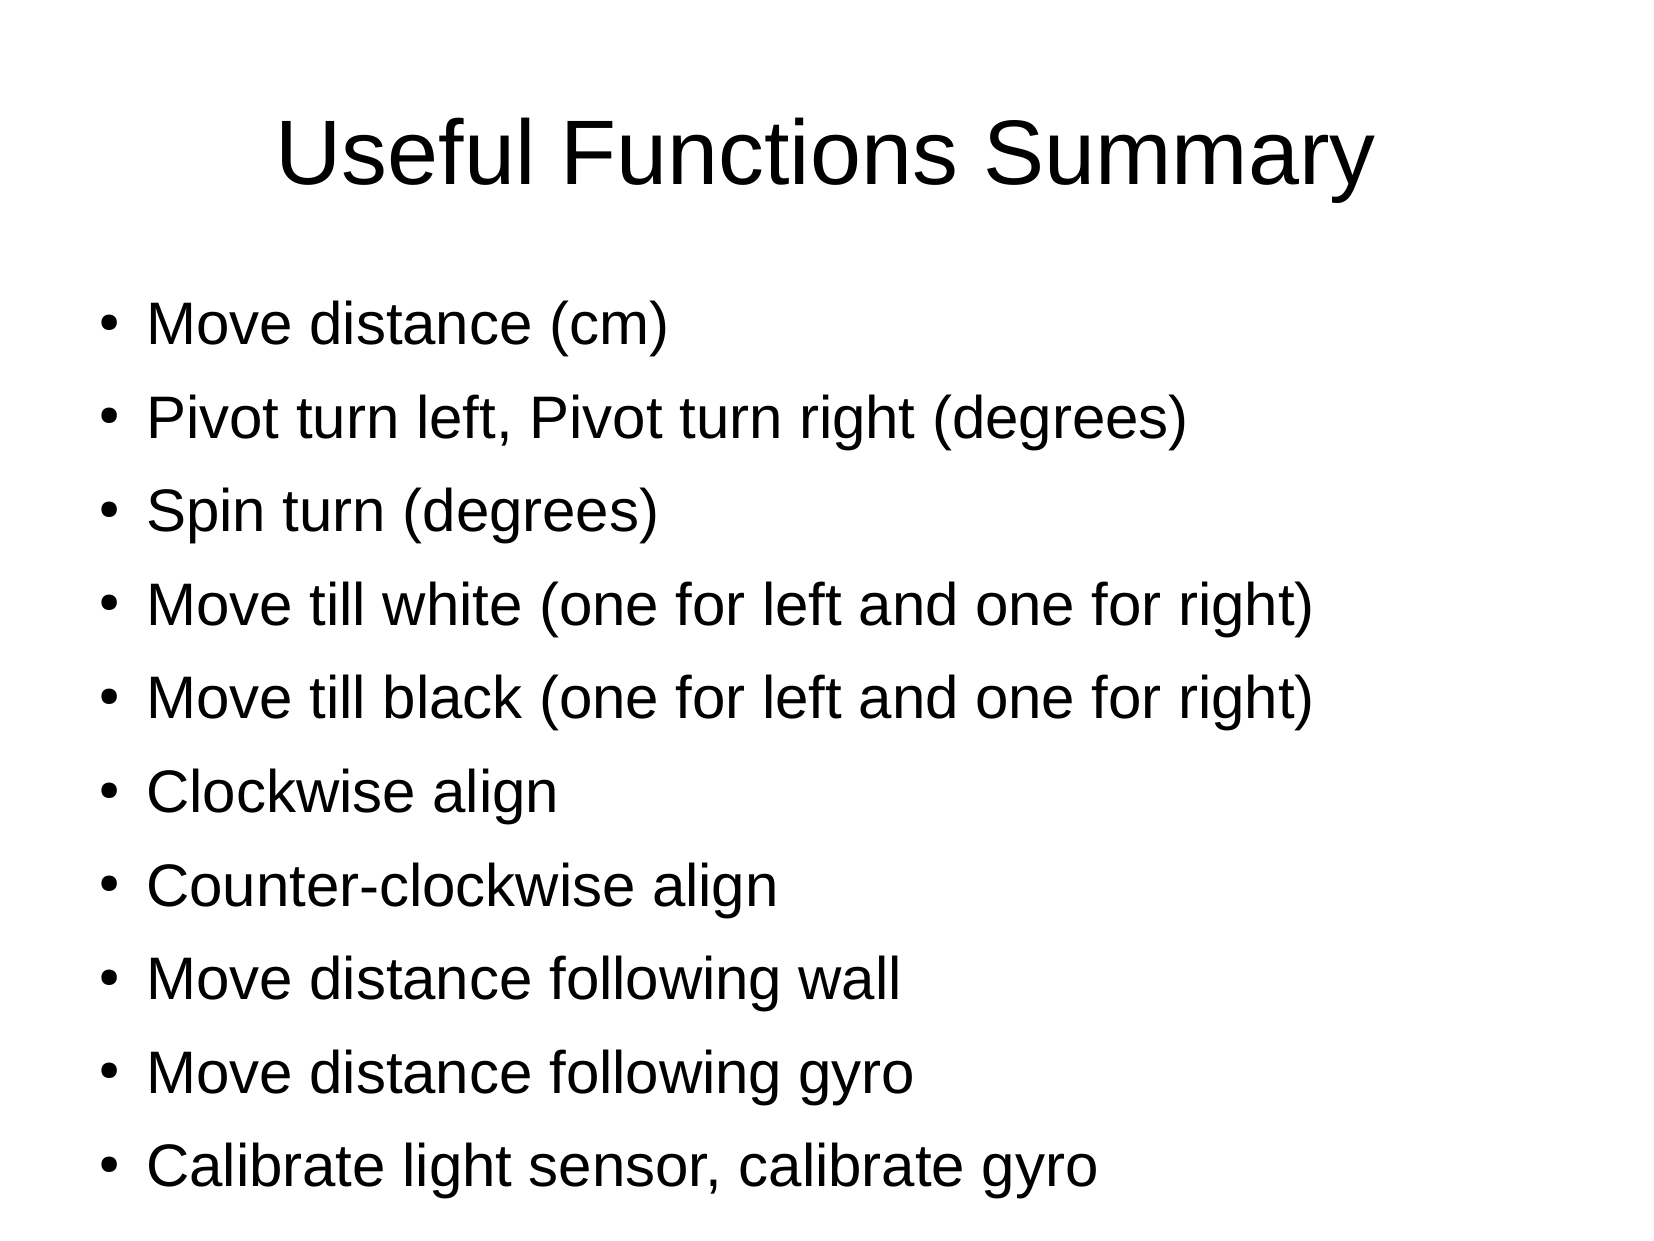

# Useful Functions Summary
Move distance (cm)
Pivot turn left, Pivot turn right (degrees)
Spin turn (degrees)
Move till white (one for left and one for right)
Move till black (one for left and one for right)
Clockwise align
Counter-clockwise align
Move distance following wall
Move distance following gyro
Calibrate light sensor, calibrate gyro